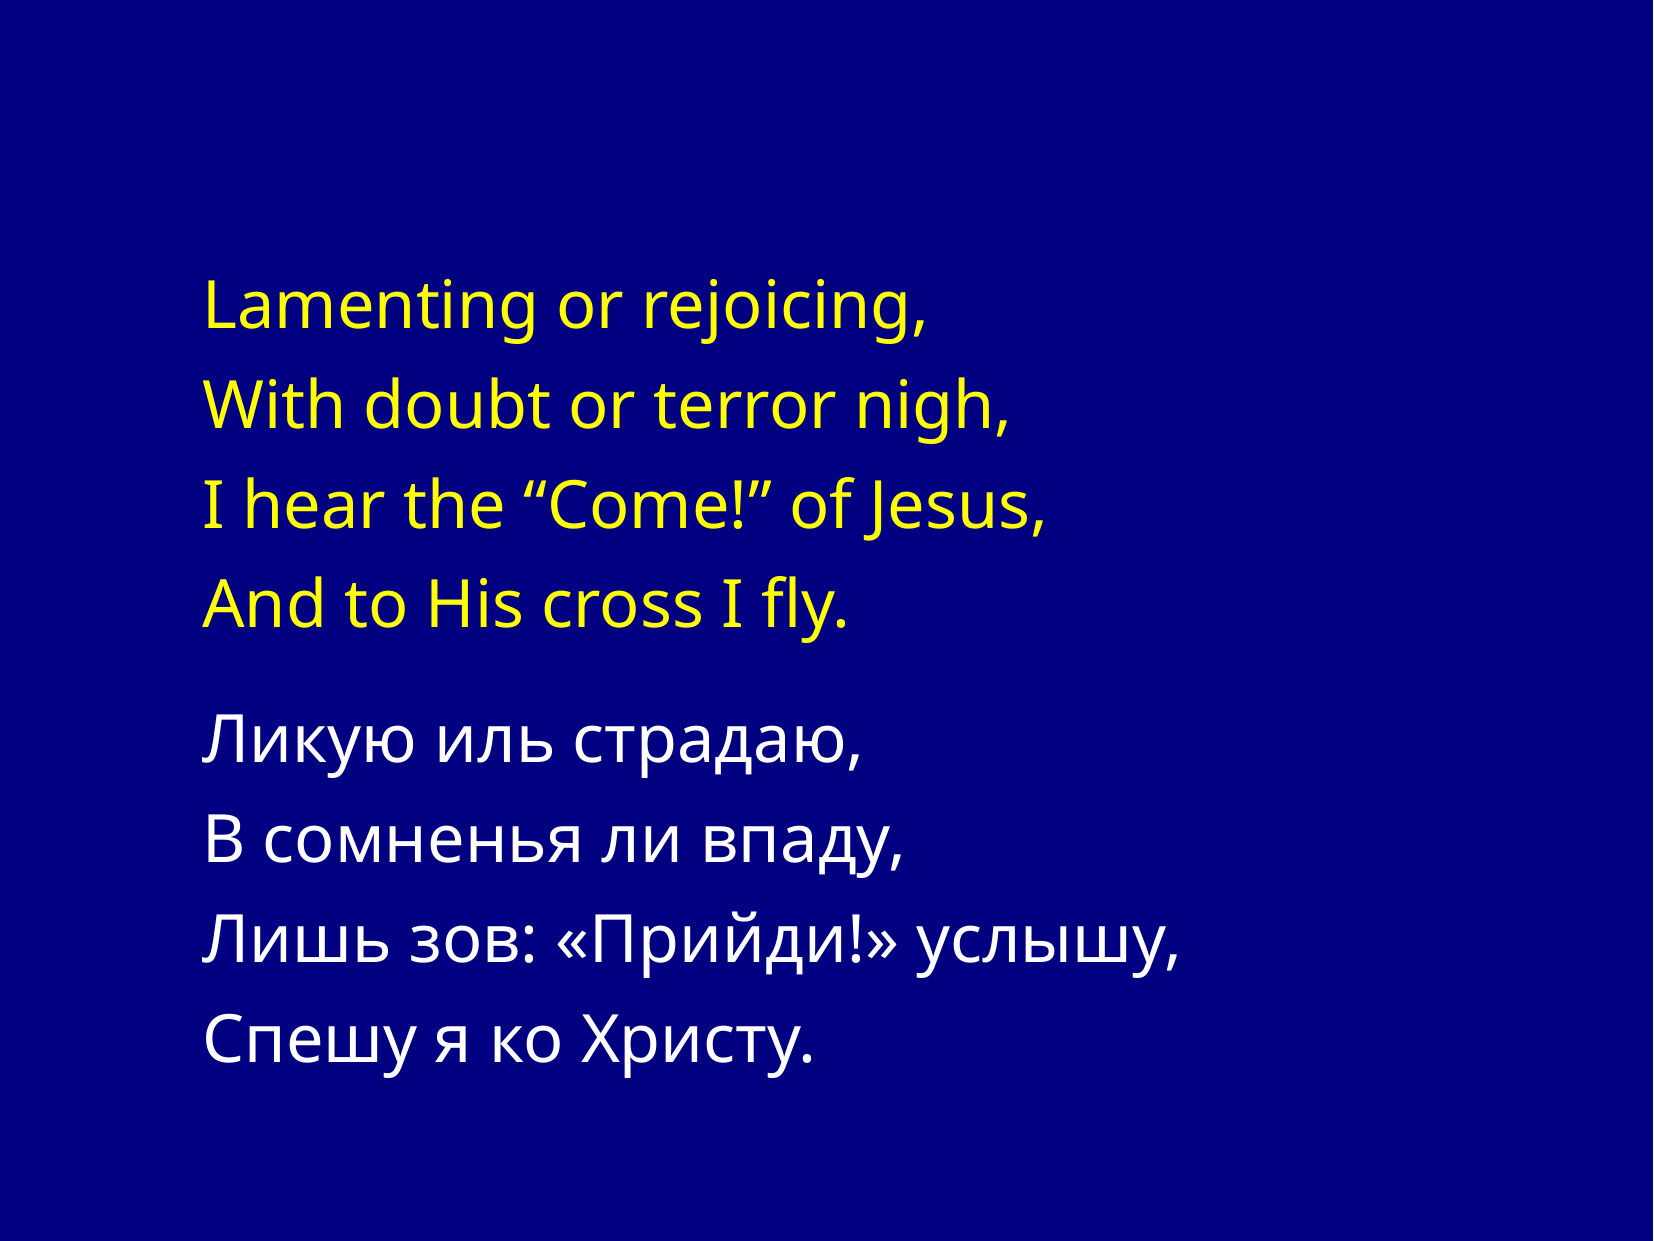

Lamenting or rejoicing,
	With doubt or terror nigh,
	I hear the “Come!” of Jesus,
	And to His cross I fly.
	Ликую иль страдаю,
	В сомненья ли впаду,
	Лишь зов: «Прийди!» услышу,
	Спешу я ко Христу.